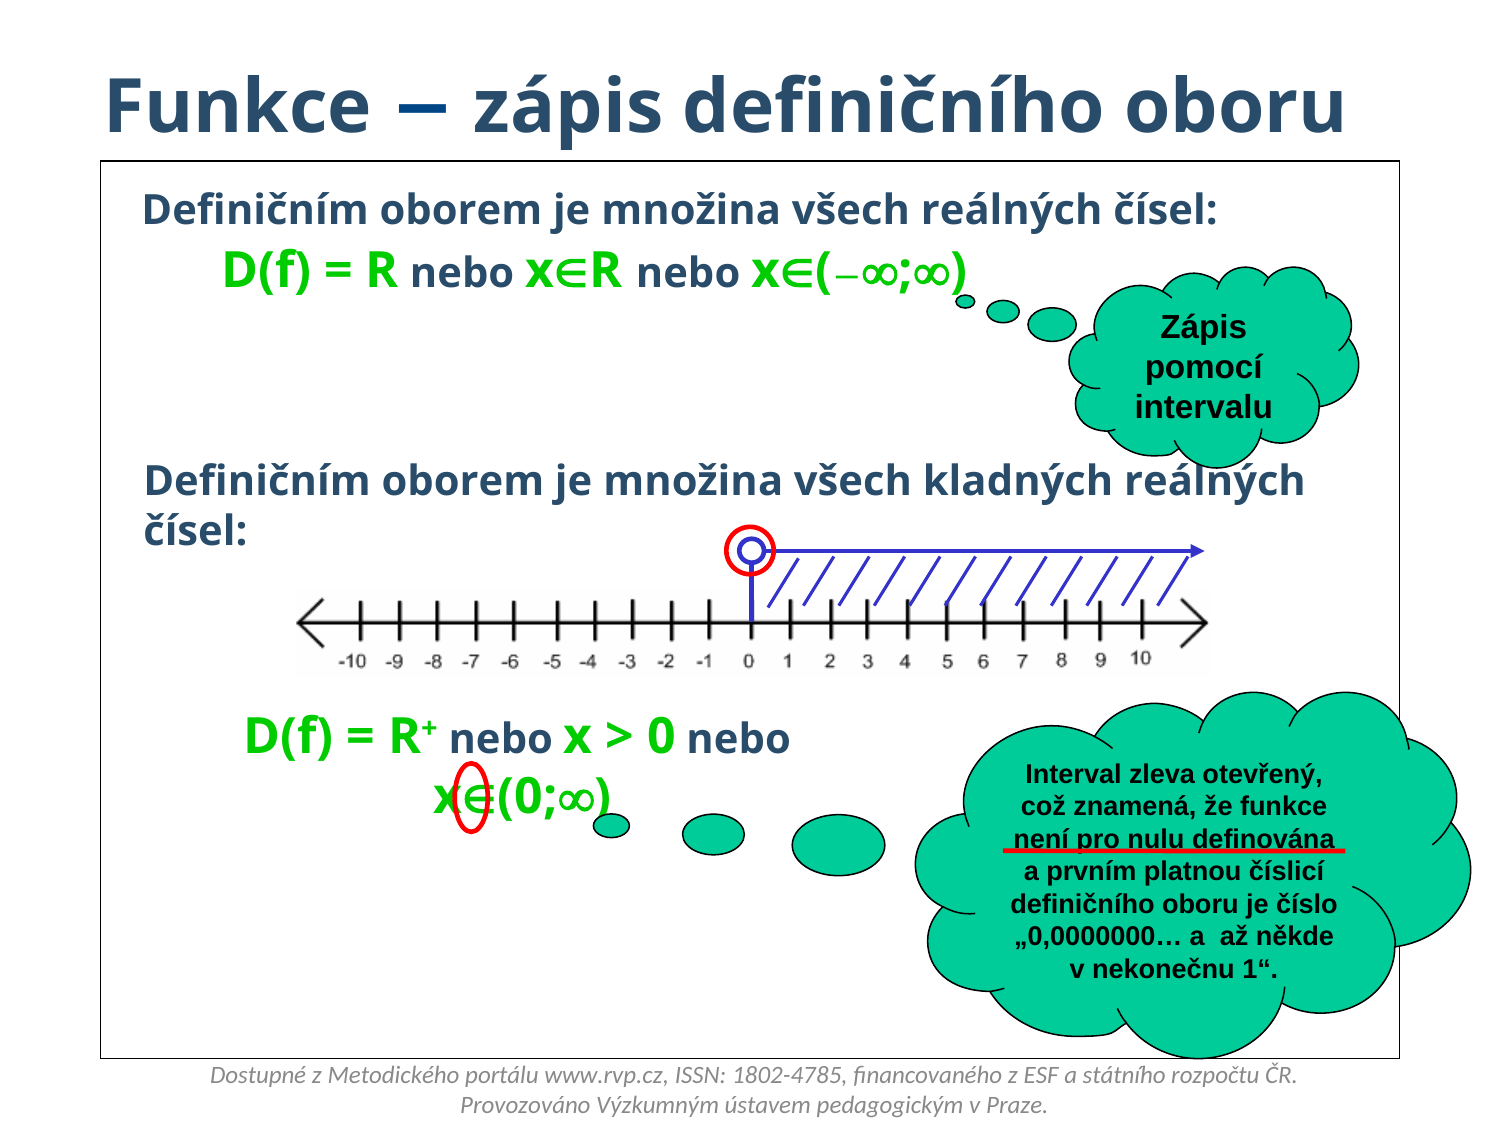

# Funkce − zápis definičního oboru
Definičním oborem je množina všech reálných čísel:
D(f) = R nebo xR nebo x(−;)‏
Zápis pomocí intervalu
Definičním oborem je množina všech kladných reálných čísel:
D(f) = R+ nebo x > 0 nebo
x(0;)‏
Interval zleva otevřený, což znamená, že funkce není pro nulu definována a prvním platnou číslicí definičního oboru je číslo „0,0000000… a až někde v nekonečnu 1“.